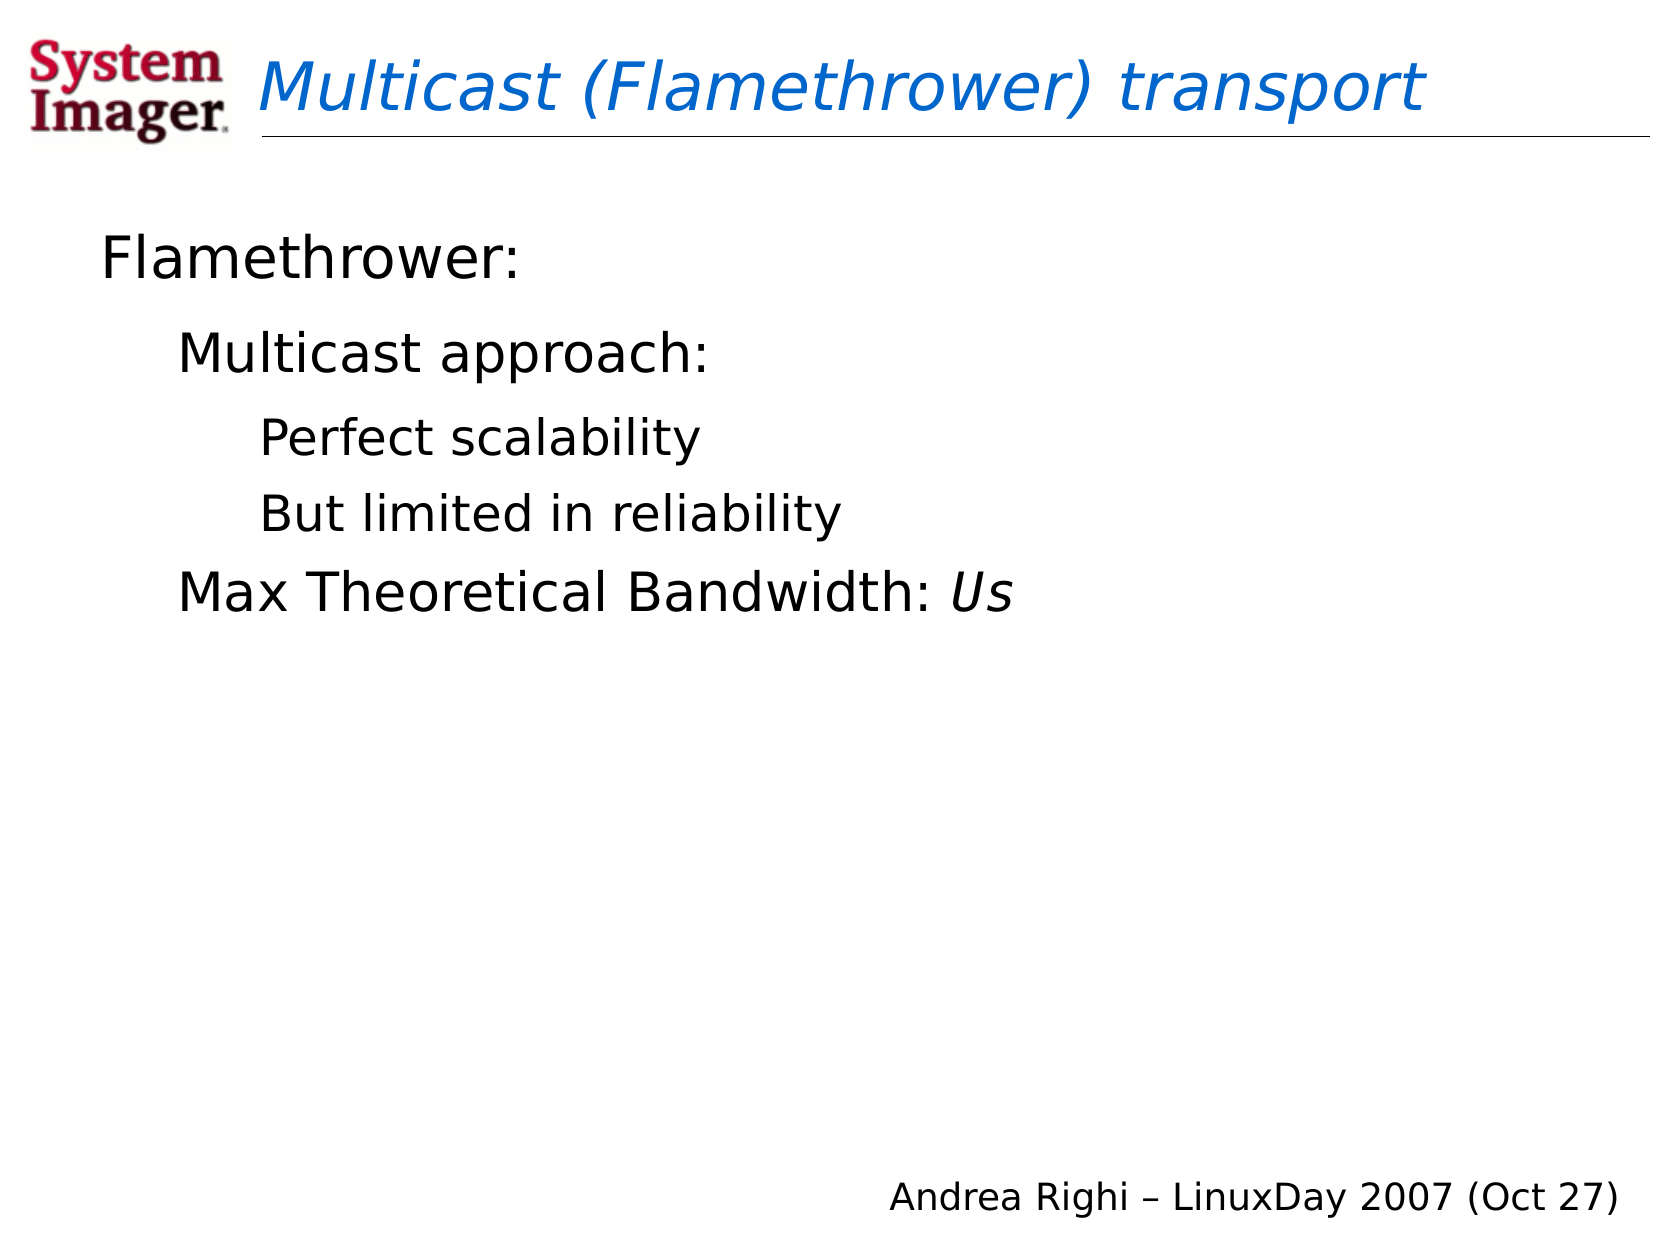

# Multicast (Flamethrower) transport
Flamethrower:
Multicast approach:
Perfect scalability
But limited in reliability
Max Theoretical Bandwidth: Us